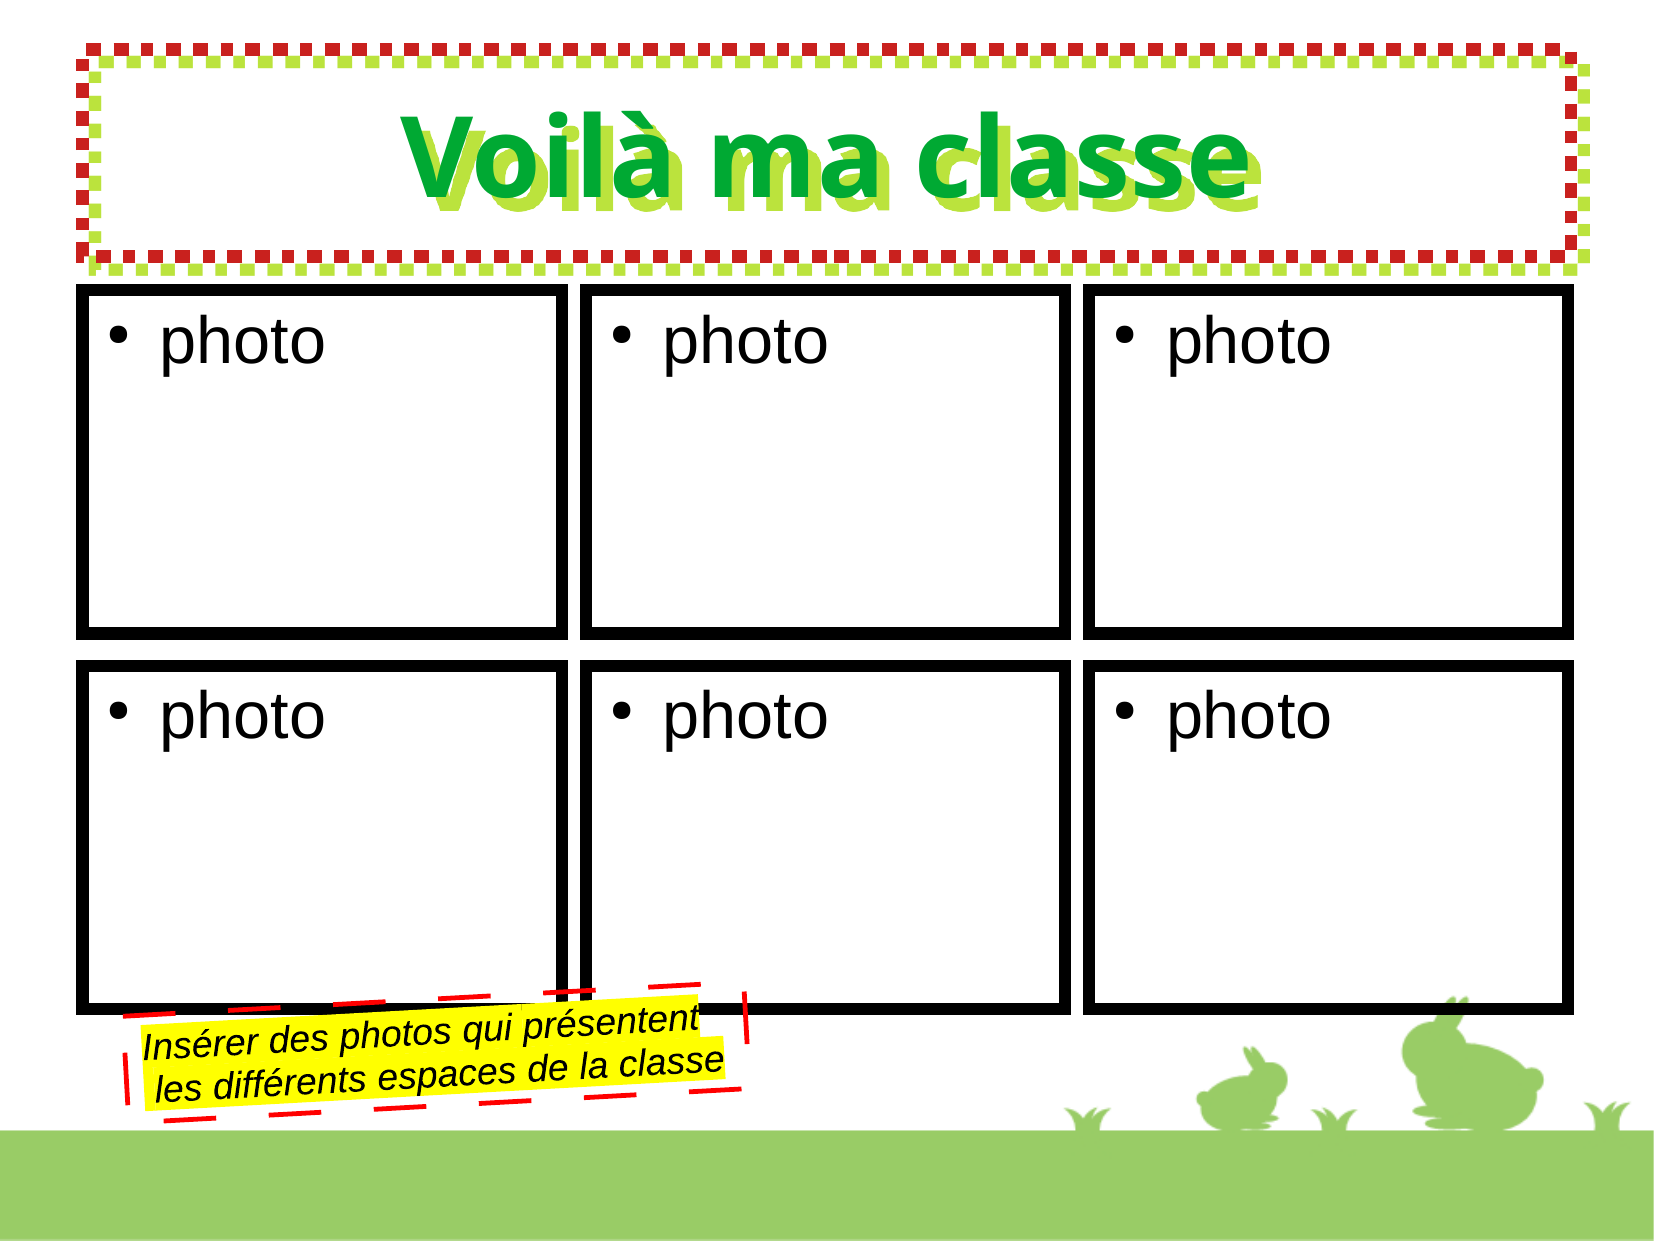

# Voilà ma classe
photo
photo
photo
photo
photo
photo